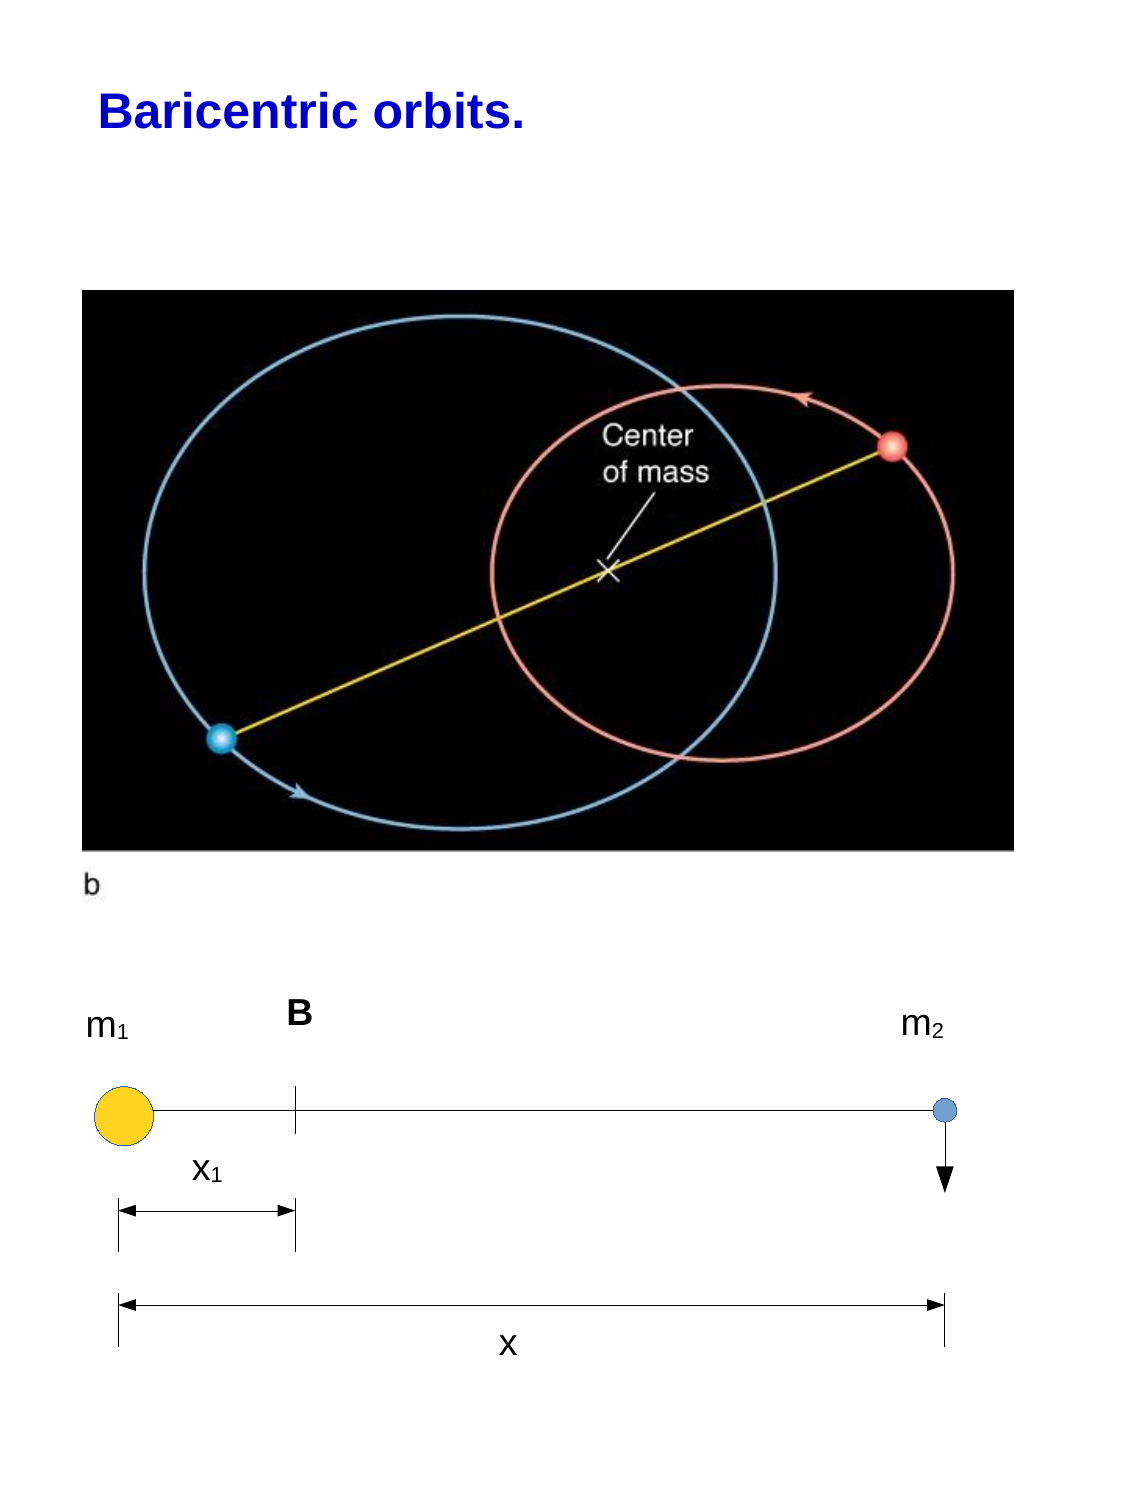

Baricentric orbits.
B
m2
m1
x1
x